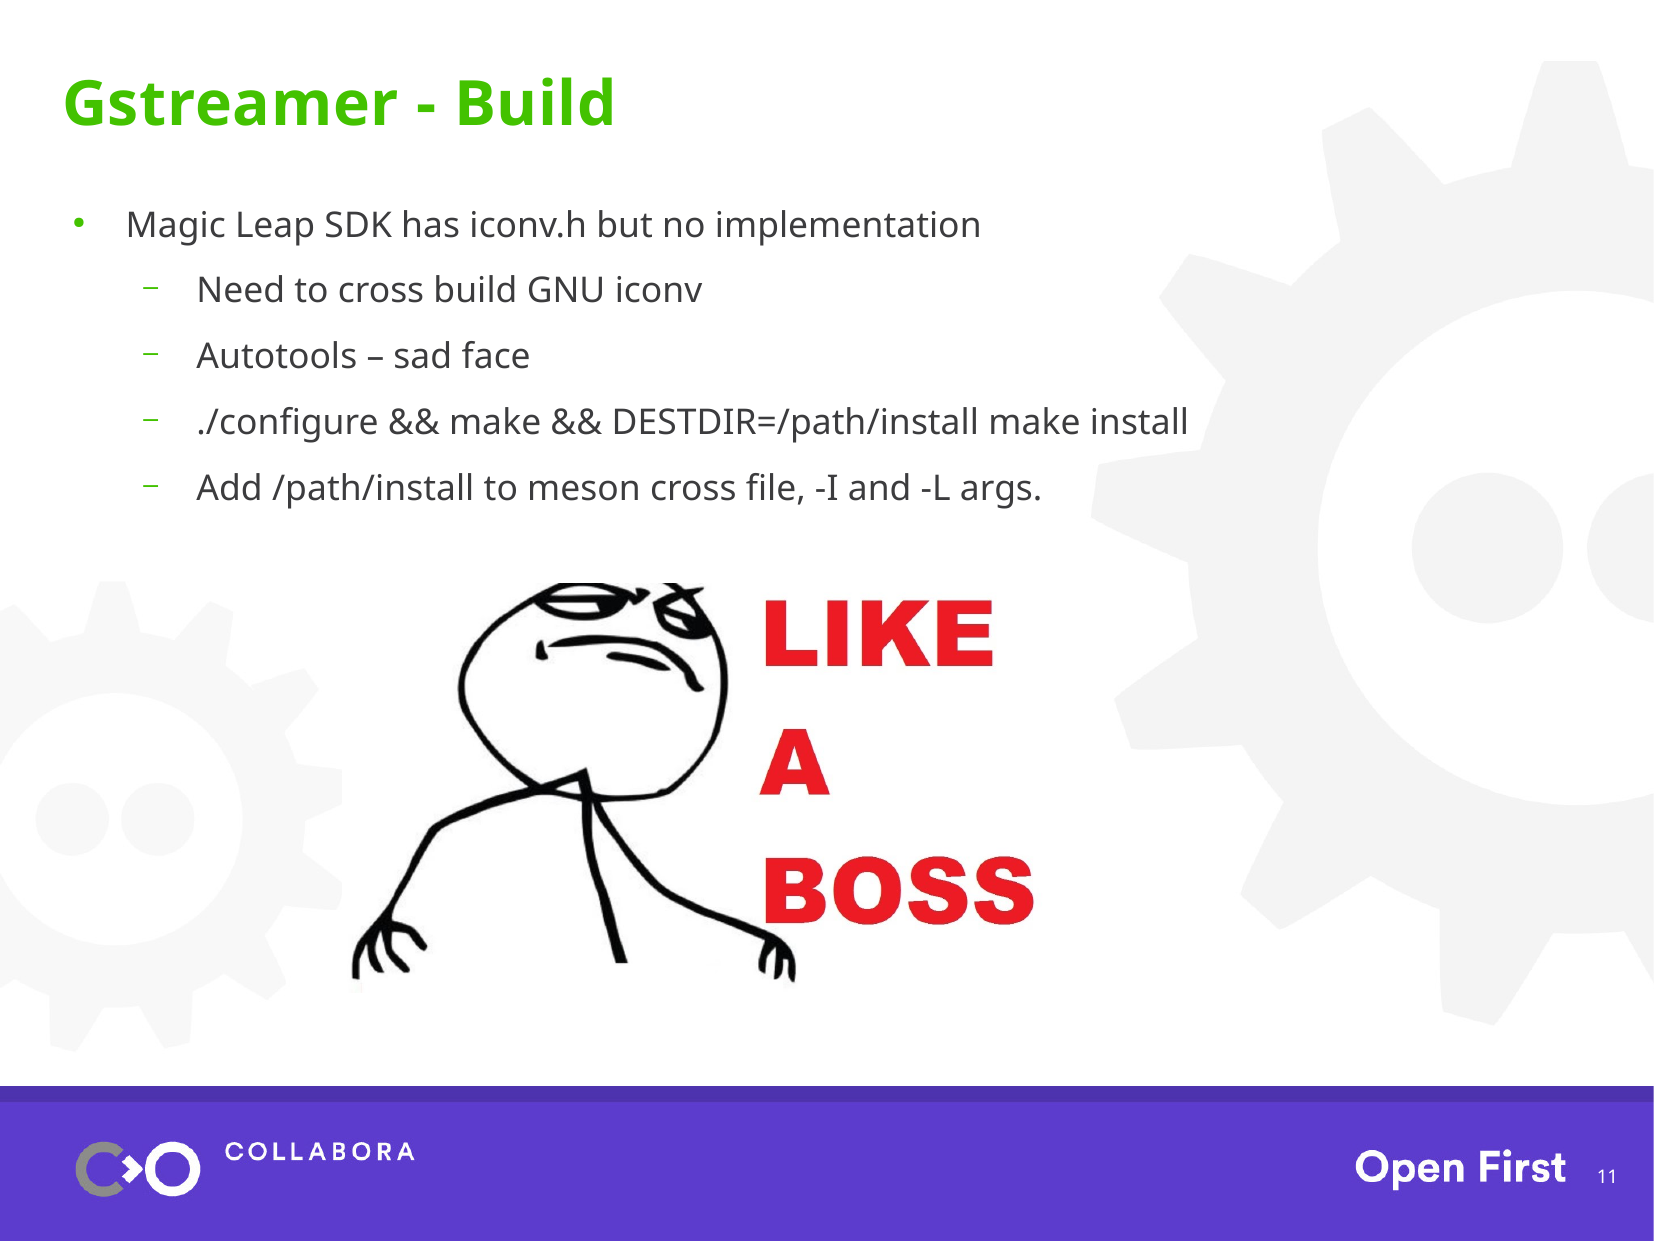

# Gstreamer - Build
Magic Leap SDK has iconv.h but no implementation
Need to cross build GNU iconv
Autotools – sad face
./configure && make && DESTDIR=/path/install make install
Add /path/install to meson cross file, -I and -L args.